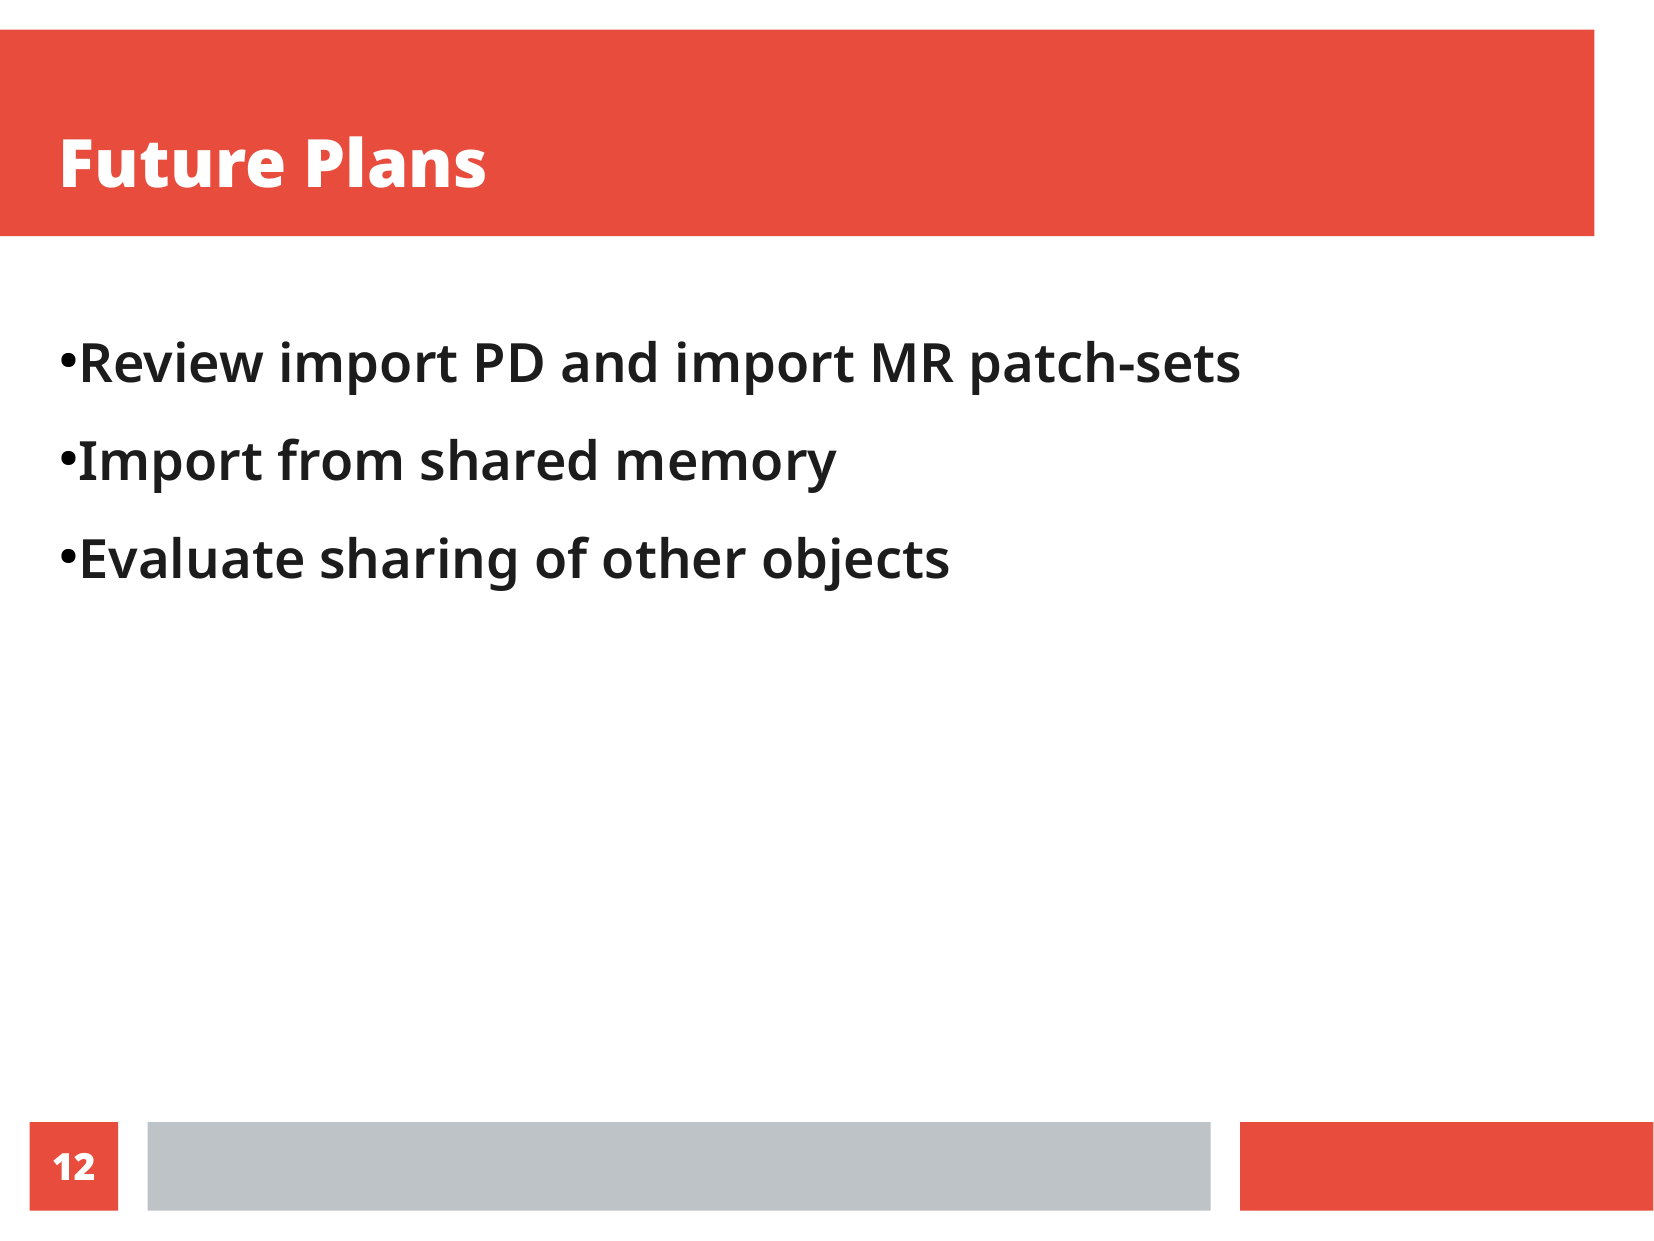

# Future Plans
Review import PD and import MR patch-sets
Import from shared memory
Evaluate sharing of other objects
12